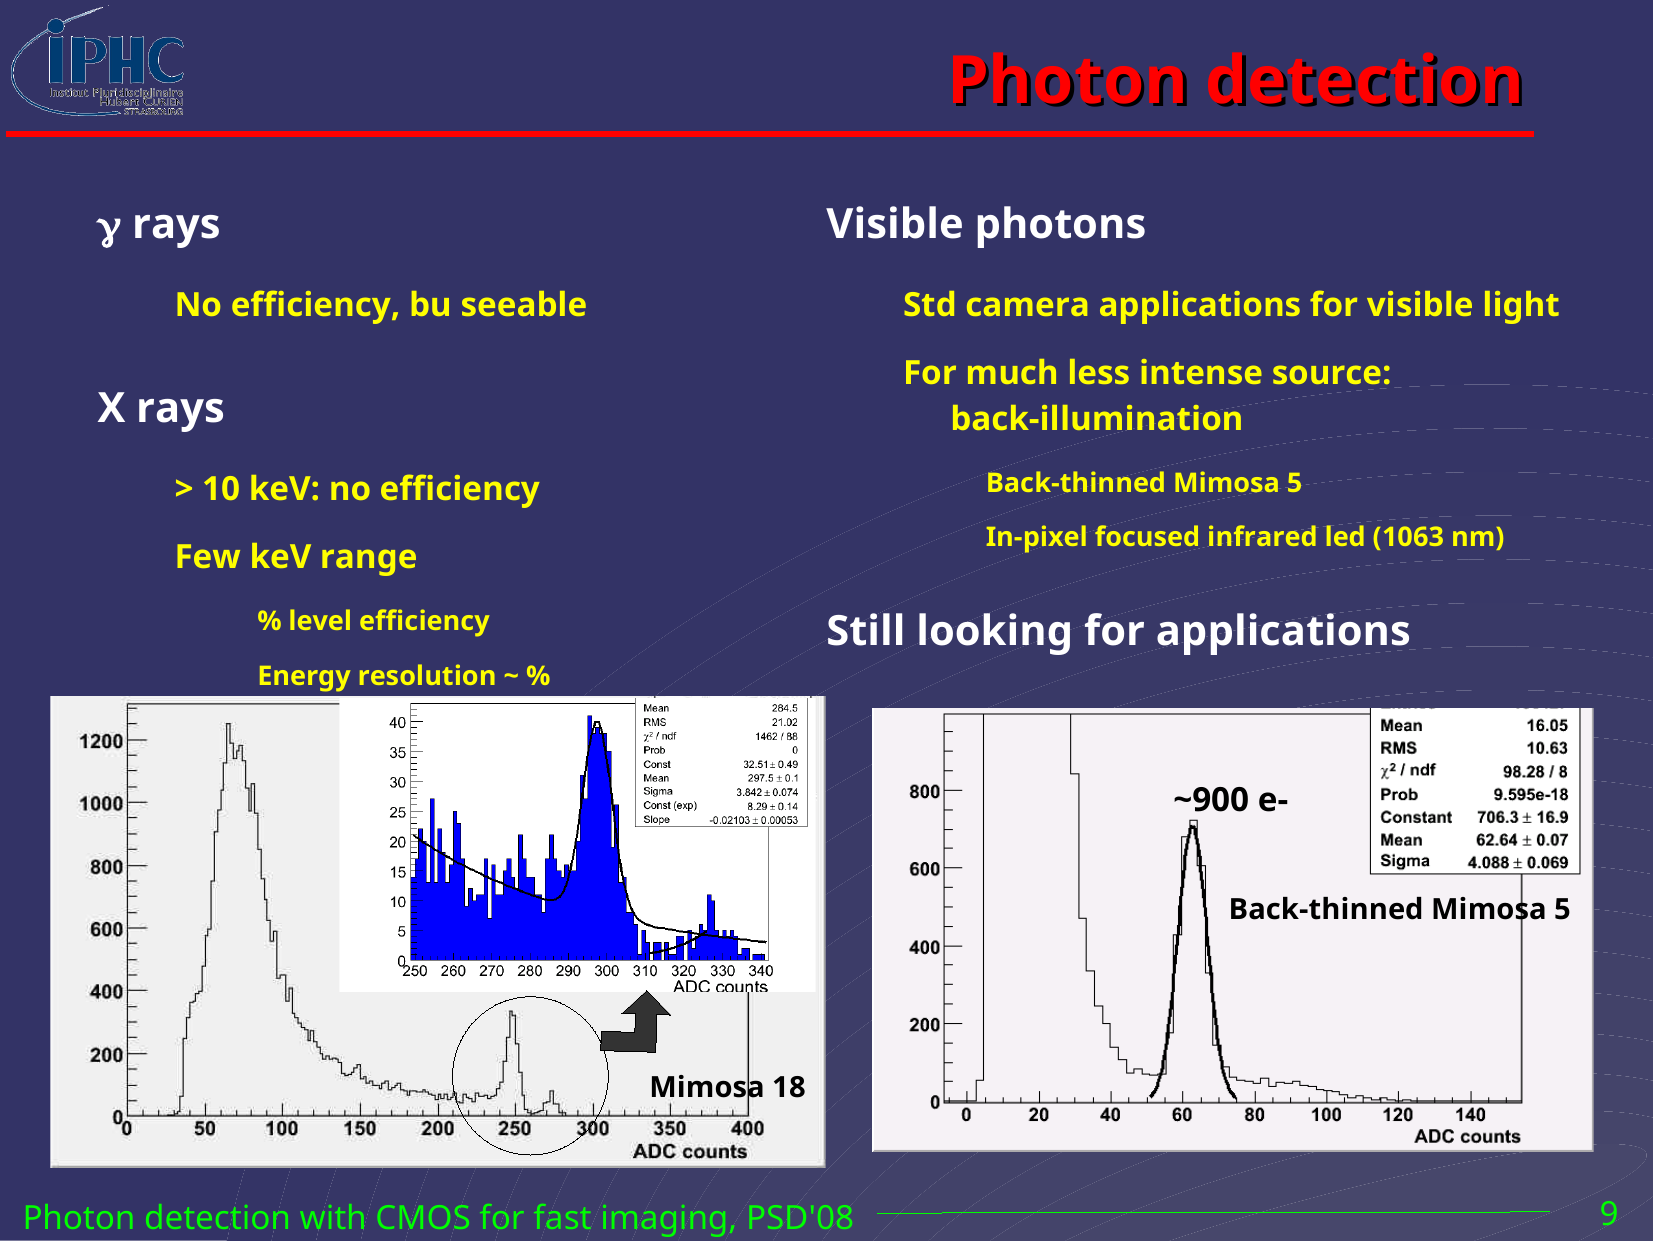

# Photon detection
g rays
No efficiency, bu seeable
X rays
> 10 keV: no efficiency
Few keV range
% level efficiency
Energy resolution ~ %
Visible photons
Std camera applications for visible light
For much less intense source:
back-illumination
Back-thinned Mimosa 5
In-pixel focused infrared led (1063 nm)
Still looking for applications
Mimosa 18
~900 e-
Back-thinned Mimosa 5
55Fe, 5.9 keV